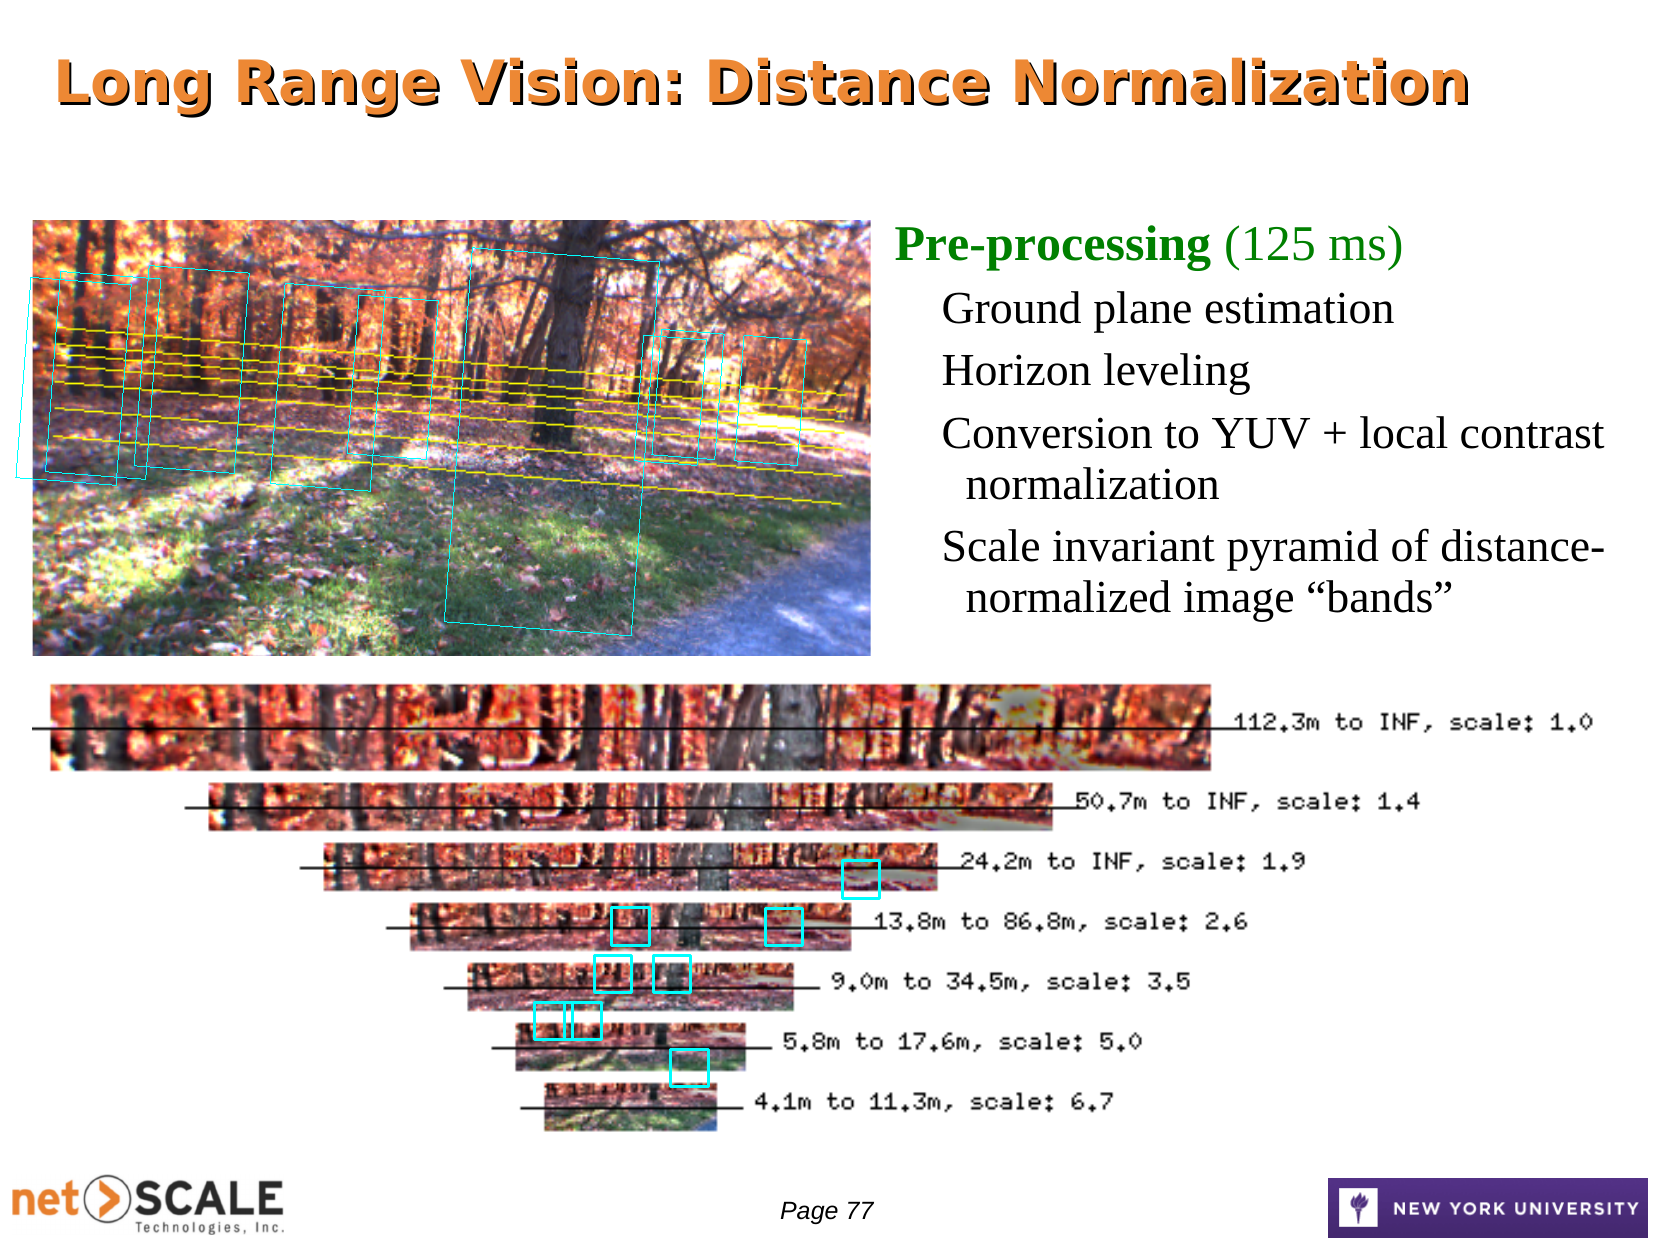

# Long Range Vision: Distance Normalization
Pre-processing (125 ms)
 Ground plane estimation
 Horizon leveling
 Conversion to YUV + local contrast normalization
 Scale invariant pyramid of distance-normalized image “bands”